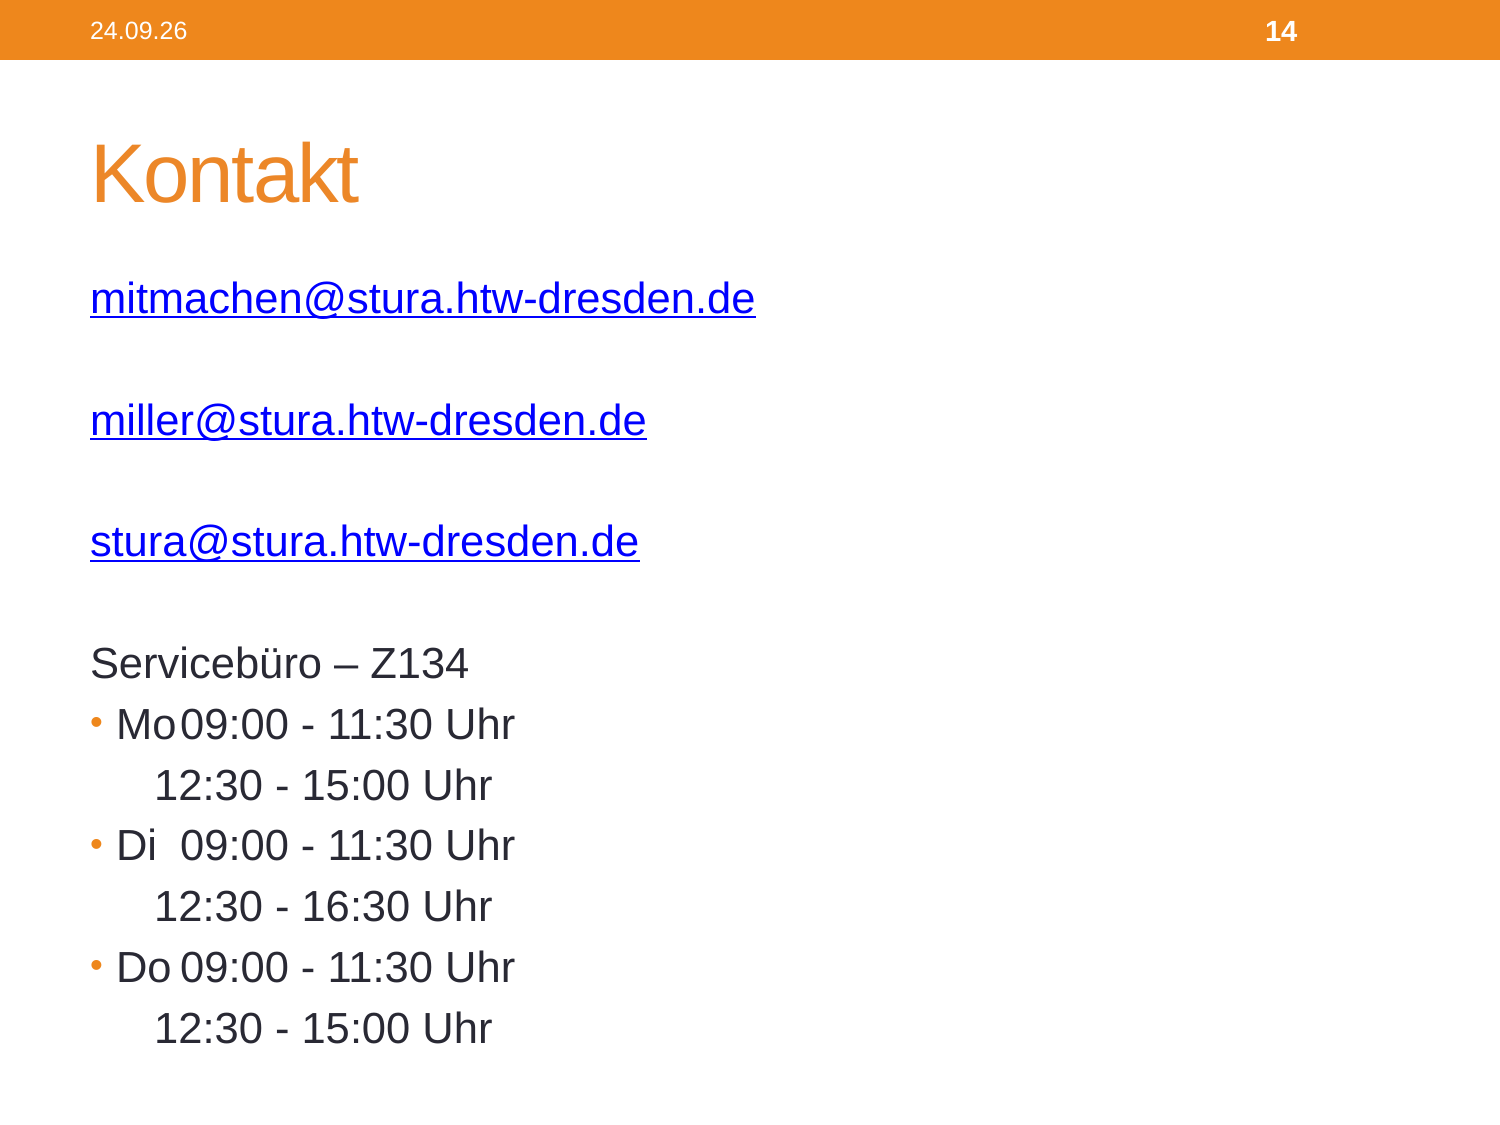

# Kontakt
mitmachen@stura.htw-dresden.de
miller@stura.htw-dresden.de
stura@stura.htw-dresden.de
Servicebüro – Z134
Mo		09:00 - 11:30 Uhr
		12:30 - 15:00 Uhr
Di		09:00 - 11:30 Uhr
		12:30 - 16:30 Uhr
Do		09:00 - 11:30 Uhr
		12:30 - 15:00 Uhr